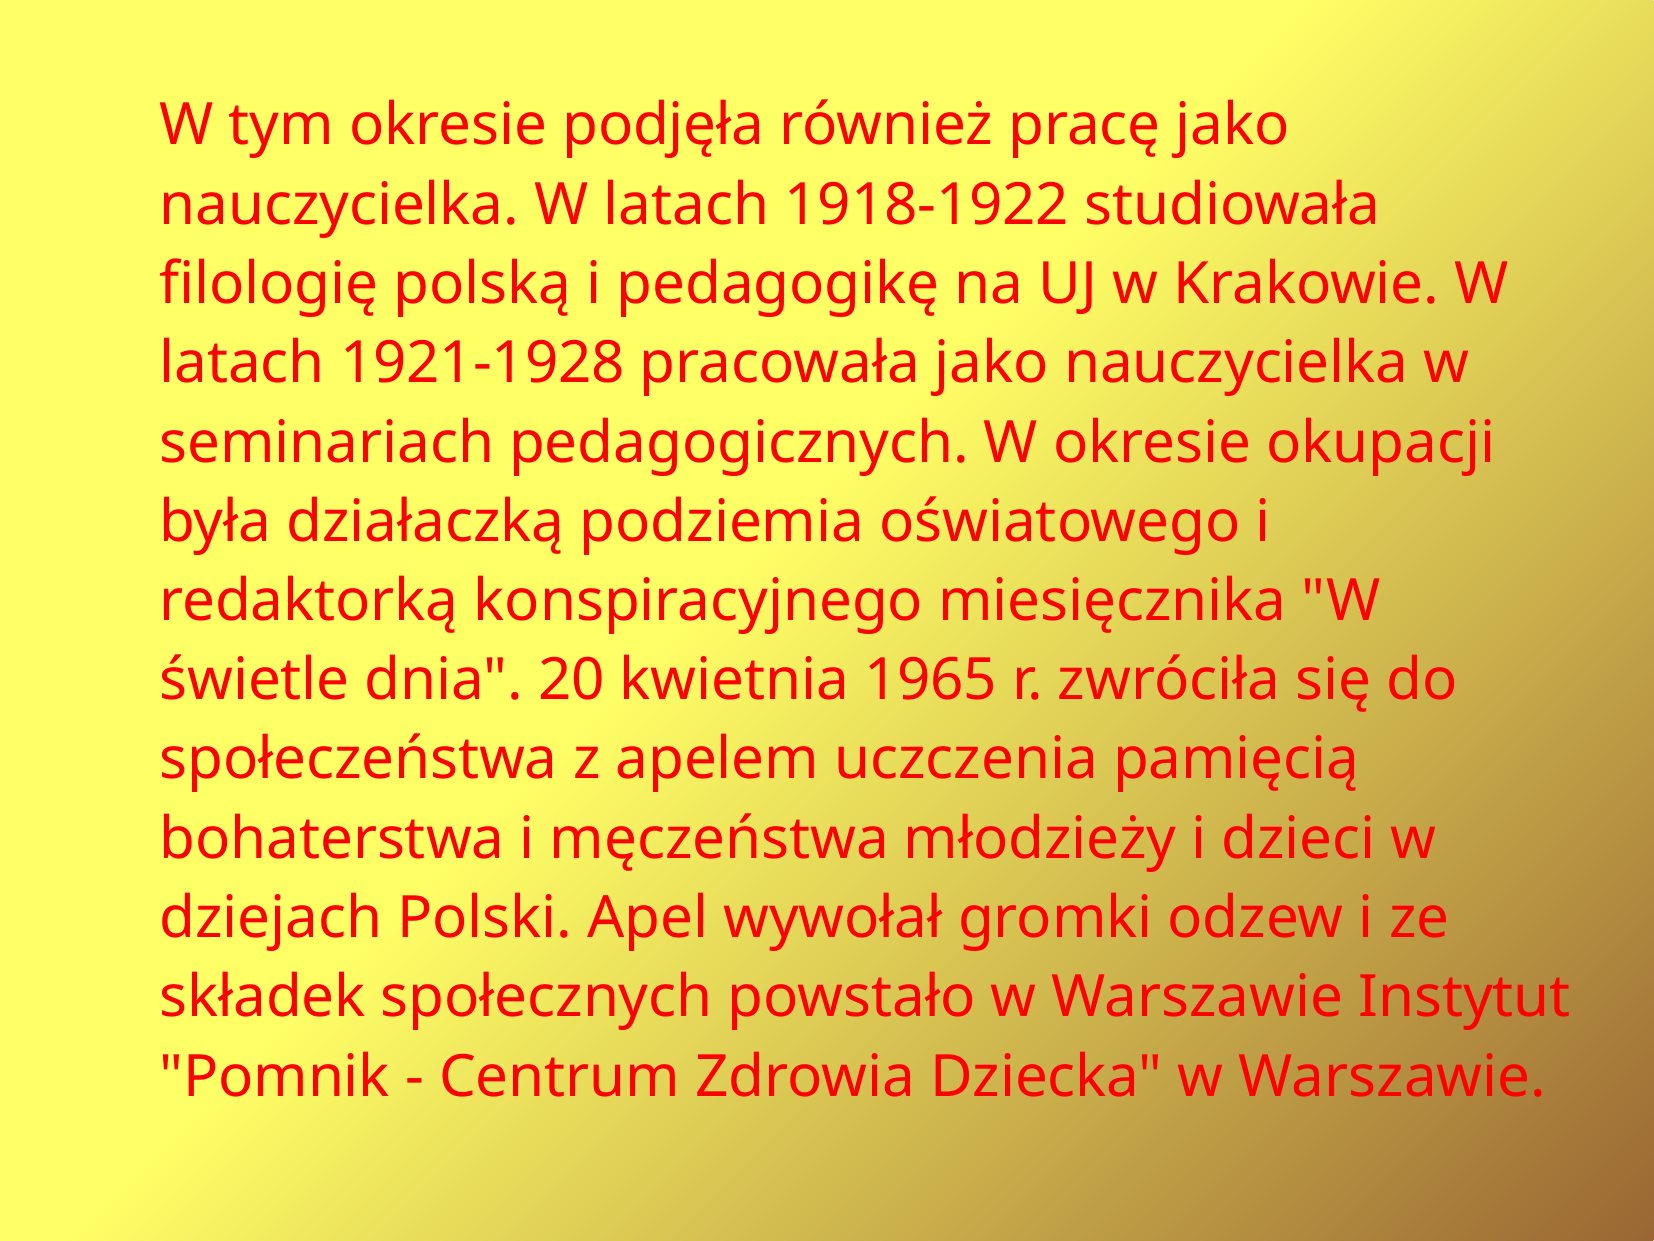

# W tym okresie podjęła również pracę jako nauczycielka. W latach 1918-1922 studiowała filologię polską i pedagogikę na UJ w Krakowie. W latach 1921-1928 pracowała jako nauczycielka w seminariach pedagogicznych. W okresie okupacji była działaczką podziemia oświatowego i redaktorką konspiracyjnego miesięcznika "W świetle dnia". 20 kwietnia 1965 r. zwróciła się do społeczeństwa z apelem uczczenia pamięcią bohaterstwa i męczeństwa młodzieży i dzieci w dziejach Polski. Apel wywołał gromki odzew i ze składek społecznych powstało w Warszawie Instytut "Pomnik - Centrum Zdrowia Dziecka" w Warszawie.